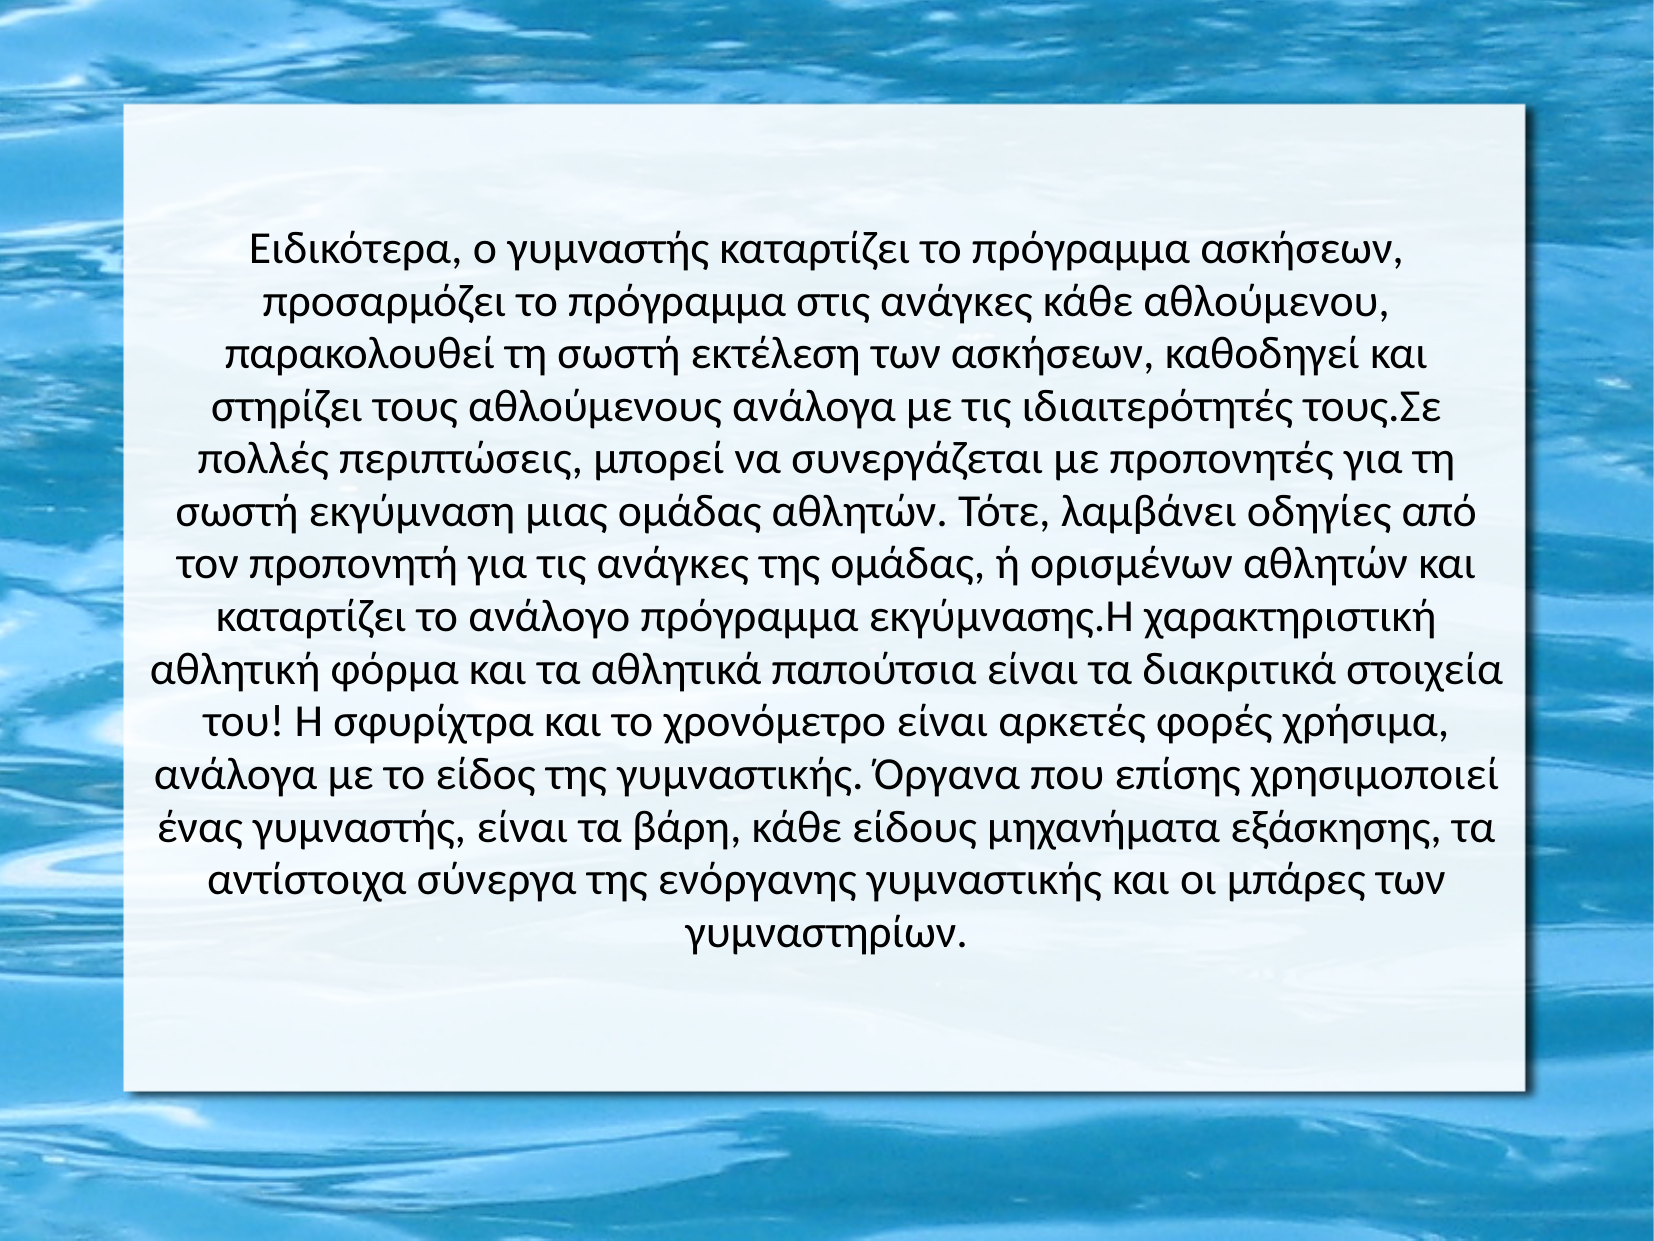

# Ειδικότερα, ο γυμναστής καταρτίζει το πρόγραμμα ασκήσεων, προσαρμόζει το πρόγραμμα στις ανάγκες κάθε αθλούμενου, παρακολουθεί τη σωστή εκτέλεση των ασκήσεων, καθοδηγεί και στηρίζει τους αθλούμενους ανάλογα με τις ιδιαιτερότητές τους.Σε πολλές περιπτώσεις, μπορεί να συνεργάζεται με προπονητές για τη σωστή εκγύμναση μιας ομάδας αθλητών. Τότε, λαμβάνει οδηγίες από τον προπονητή για τις ανάγκες της ομάδας, ή ορισμένων αθλητών και καταρτίζει το ανάλογο πρόγραμμα εκγύμνασης.Η χαρακτηριστική αθλητική φόρμα και τα αθλητικά παπούτσια είναι τα διακριτικά στοιχεία του! Η σφυρίχτρα και το χρονόμετρο είναι αρκετές φορές χρήσιμα, ανάλογα με το είδος της γυμναστικής. Όργανα που επίσης χρησιμοποιεί ένας γυμναστής, είναι τα βάρη, κάθε είδους μηχανήματα εξάσκησης, τα αντίστοιχα σύνεργα της ενόργανης γυμναστικής και οι μπάρες των γυμναστηρίων.